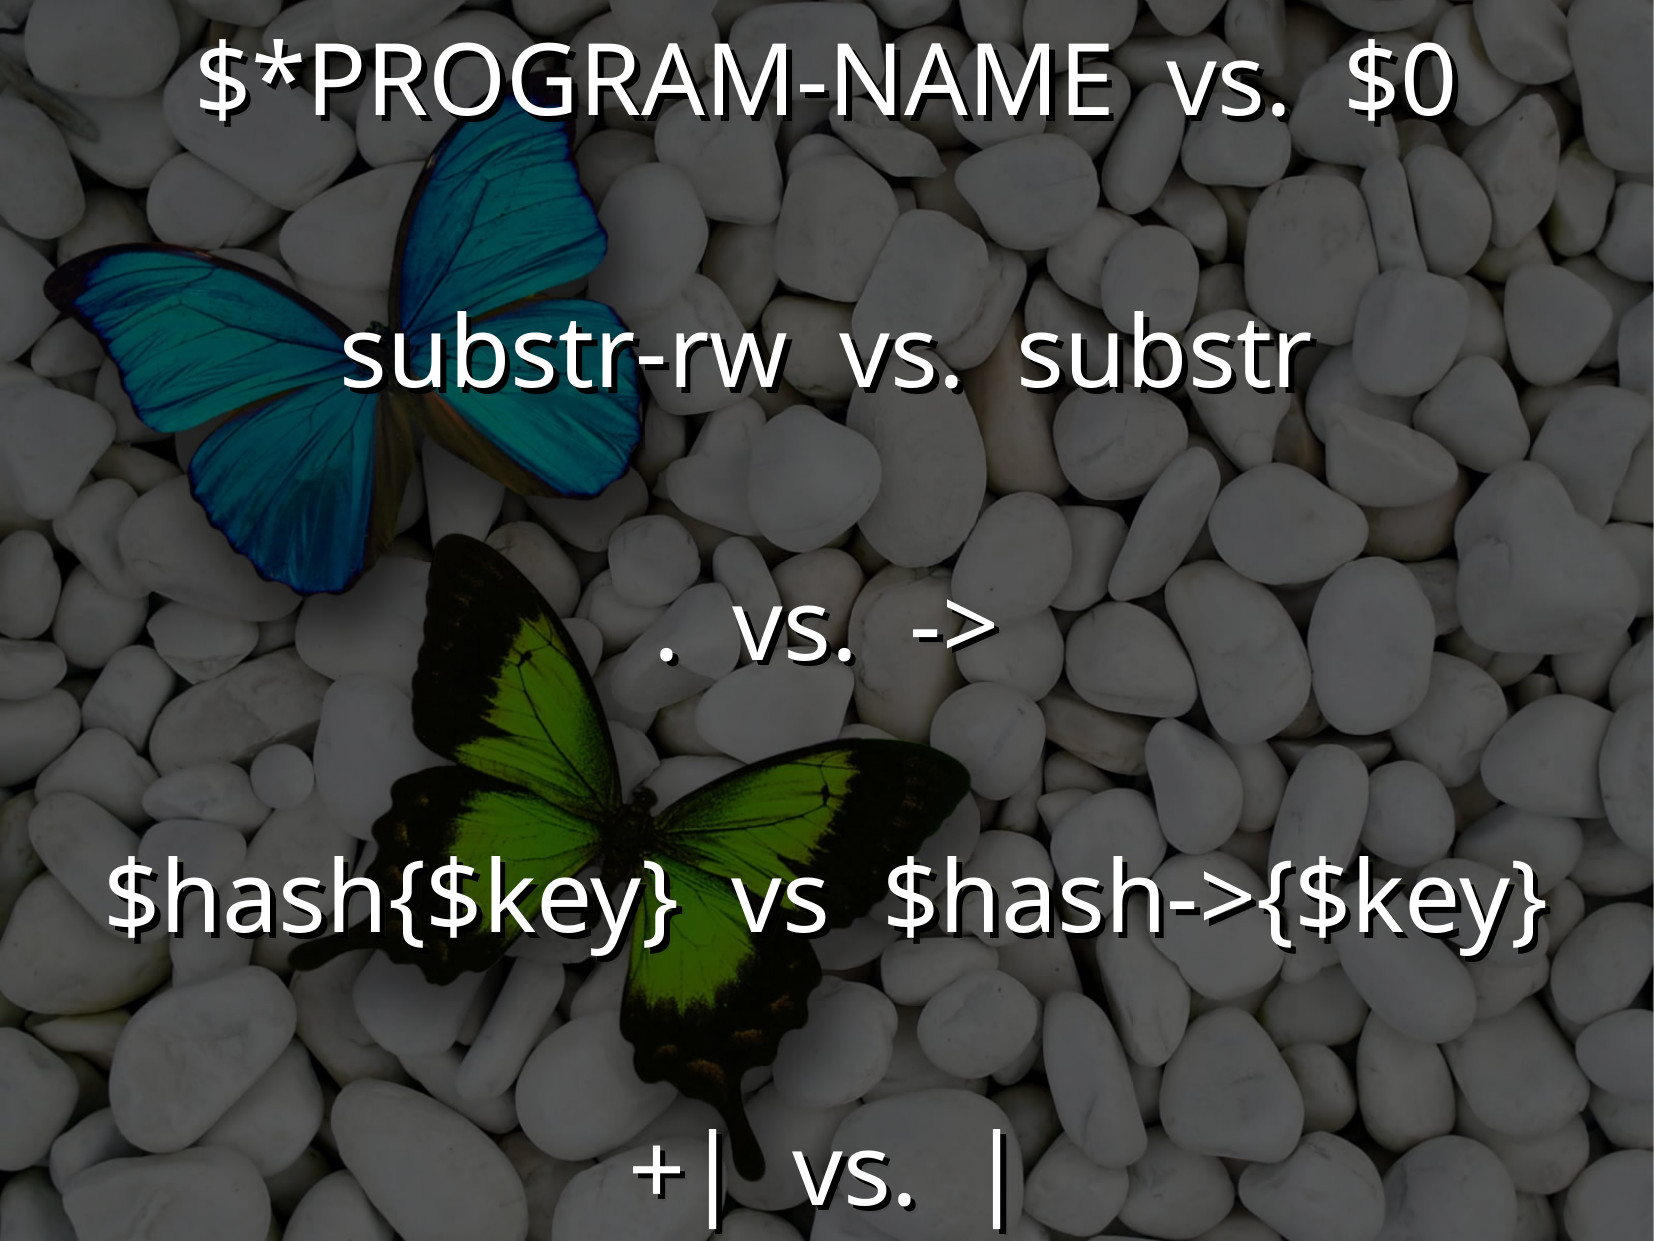

$*PROGRAM-NAME vs. $0
substr-rw vs. substr
. vs. ->
$hash{$key} vs $hash->{$key}
+| vs. |
#